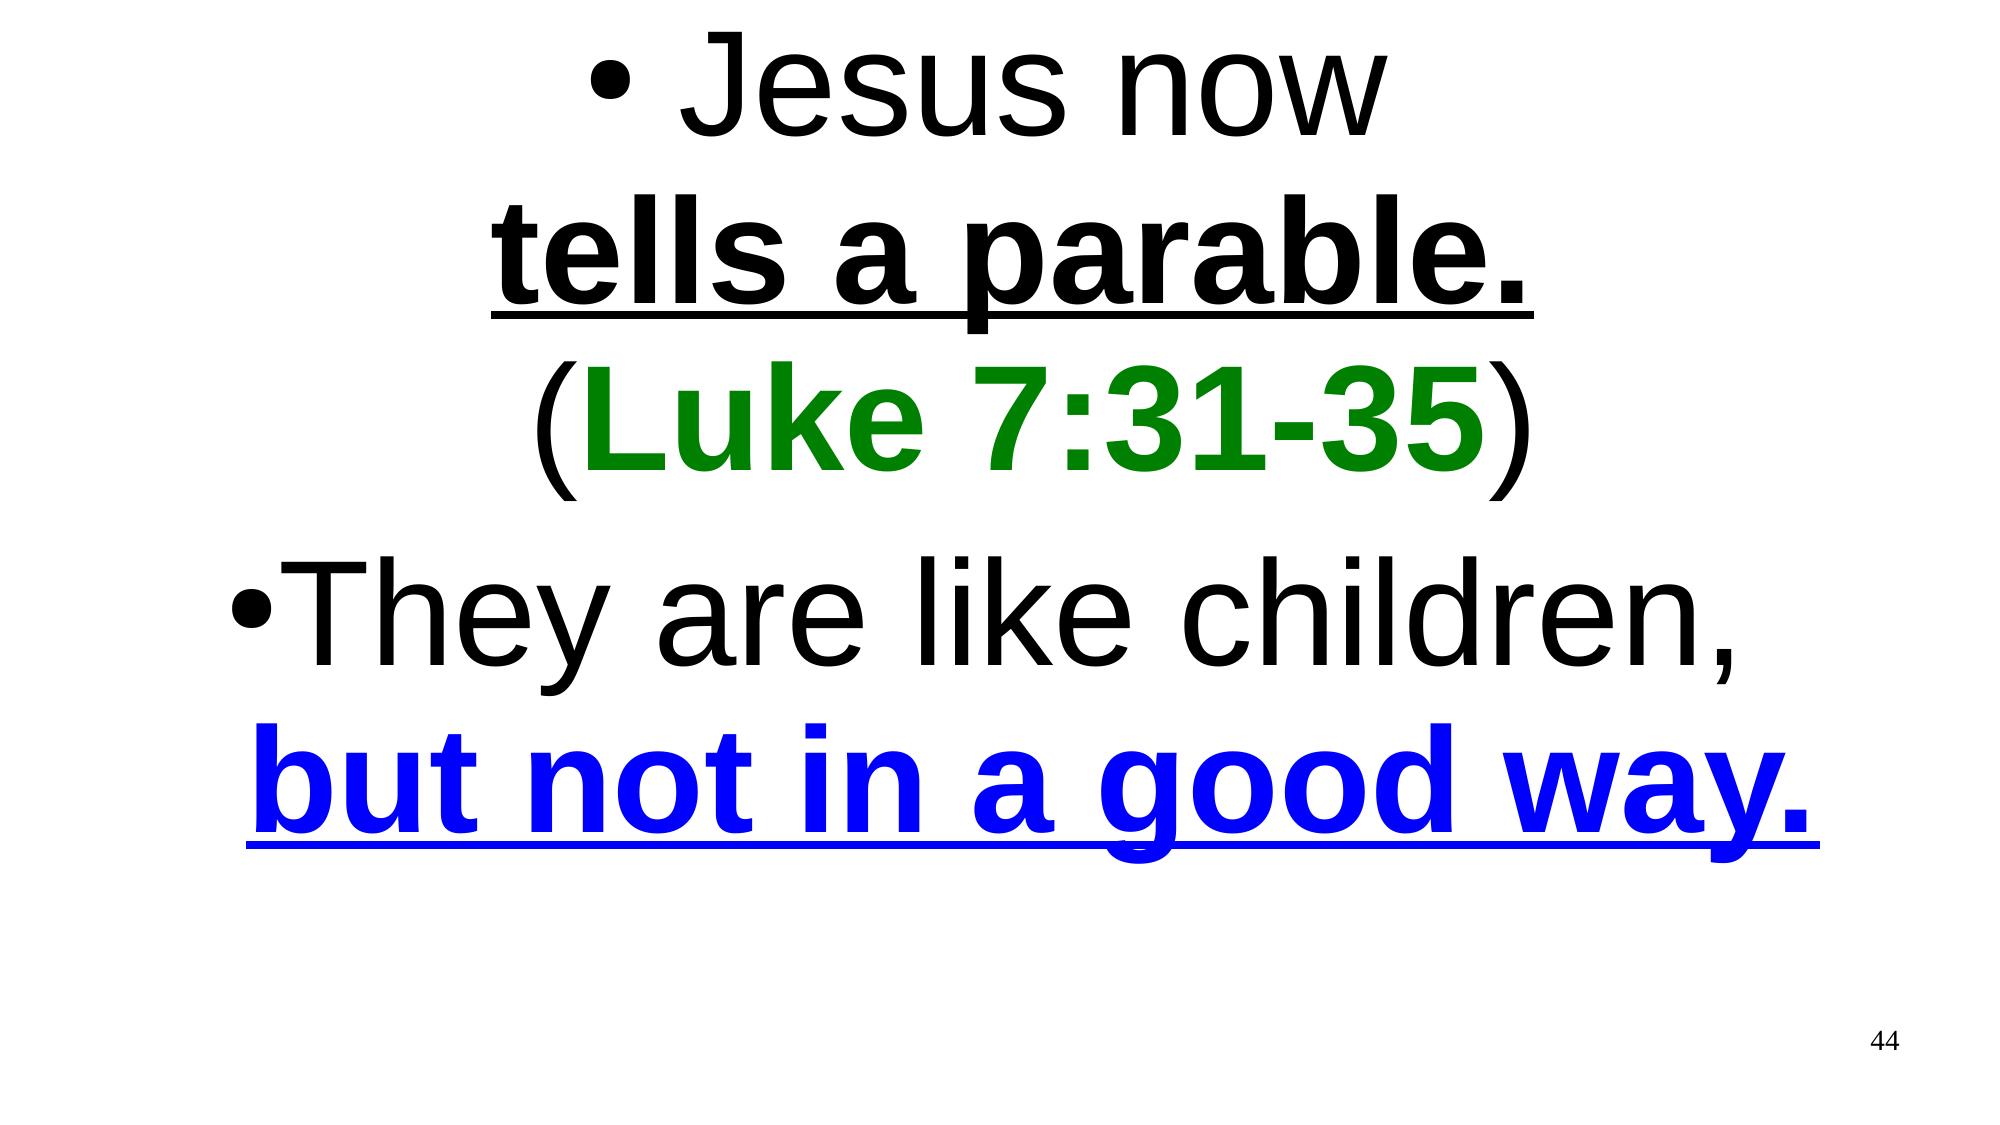

# Jesus now tells a parable. (Luke 7:31-35)
They are like children,
but not in a good way.
44